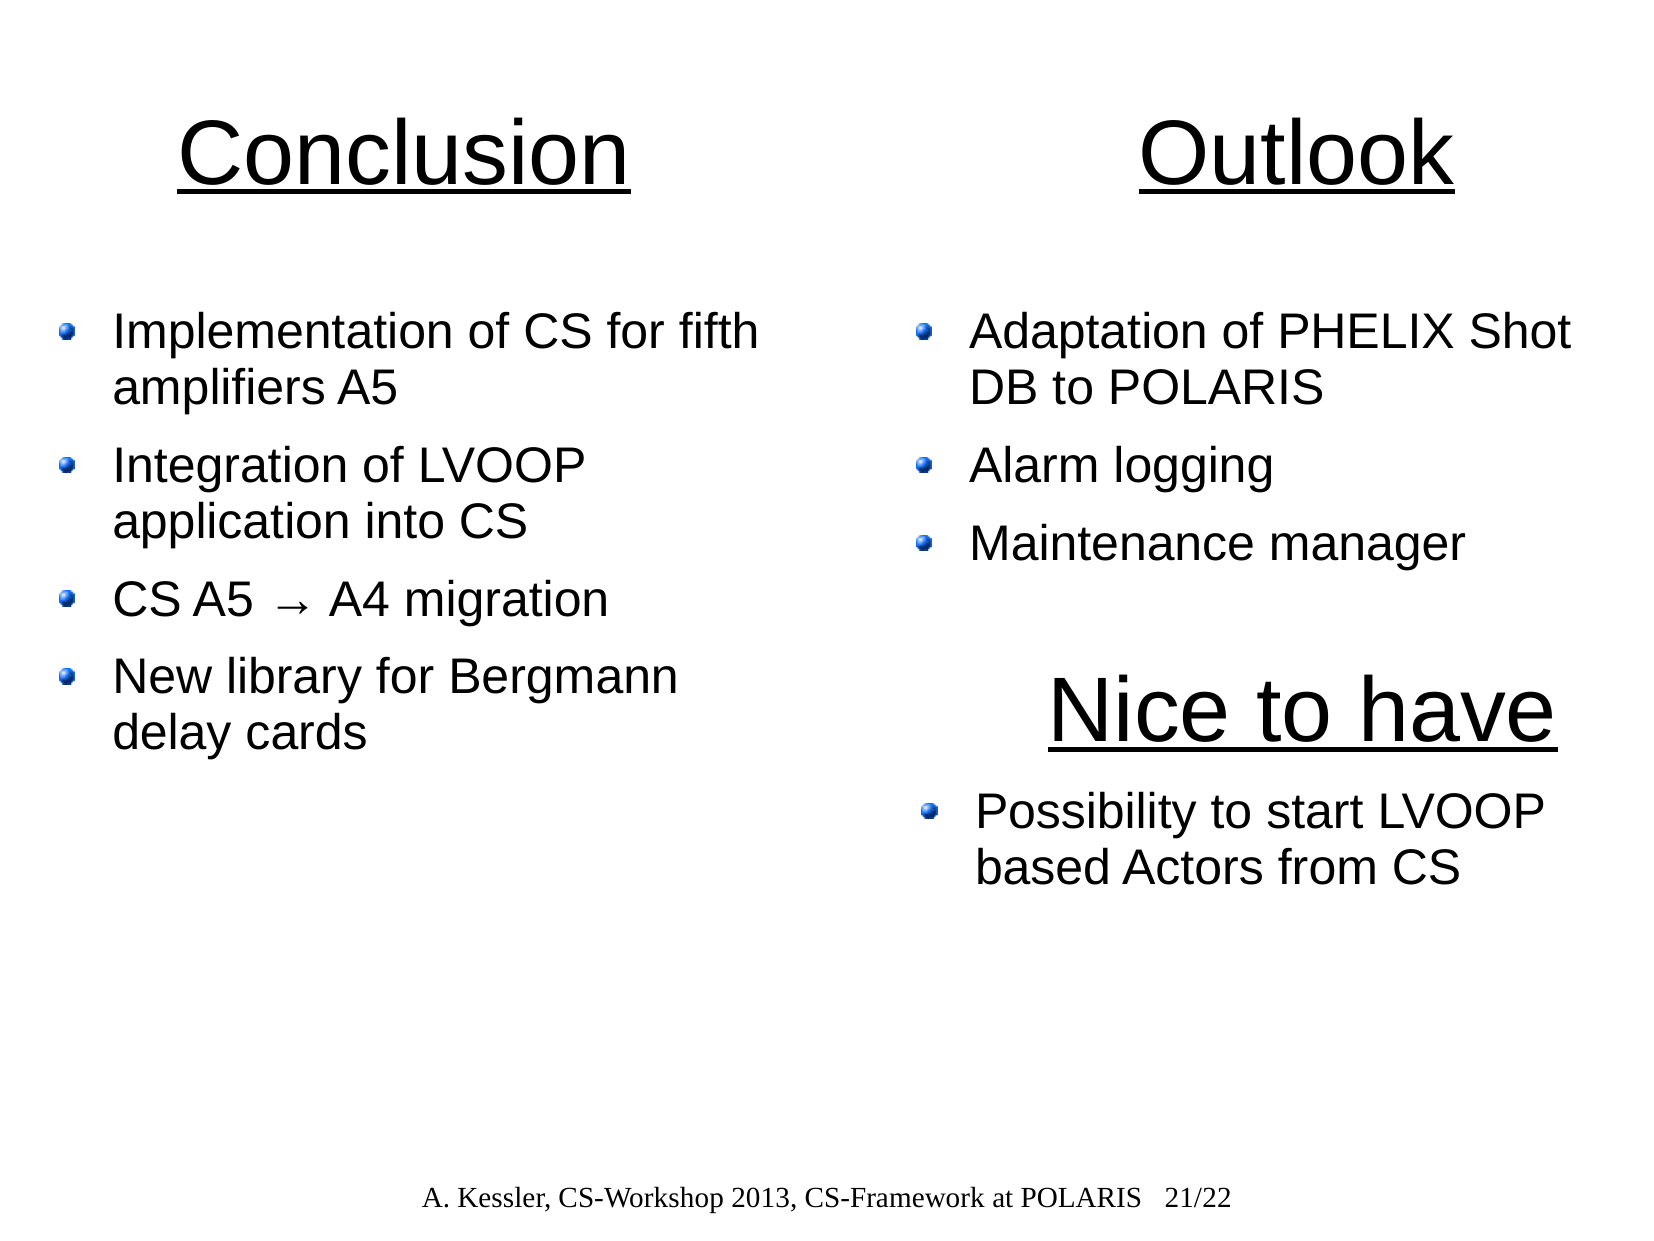

# Conclusion
Implementation of CS for fifth amplifiers A5
Integration of LVOOP application into CS
CS A5 → A4 migration
New library for Bergmann delay cards
Outlook
Adaptation of PHELIX Shot DB to POLARIS
Alarm logging
Maintenance manager
Nice to have
Possibility to start LVOOP based Actors from CS
A. Kessler, CS-Workshop 2013, CS-Framework at POLARIS